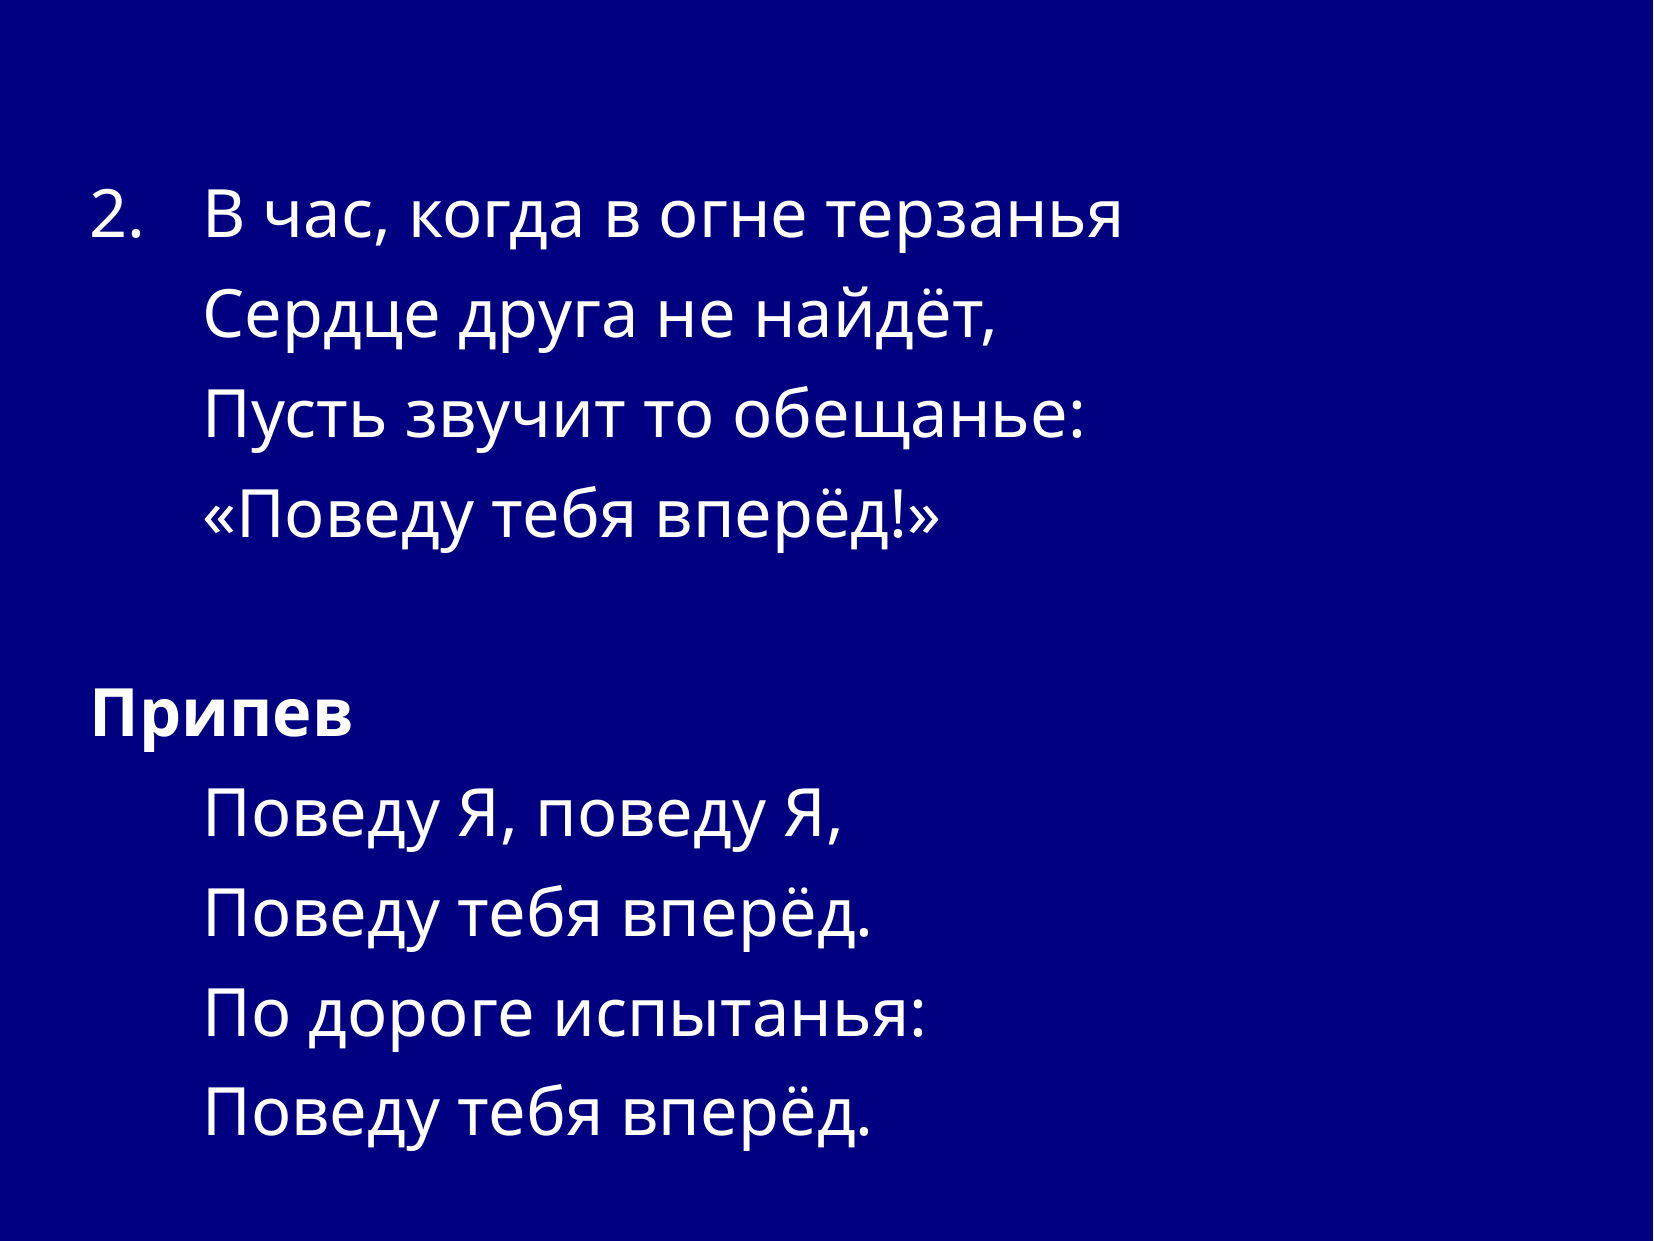

2.	В час, когда в огне терзанья
	Сердце друга не найдёт,
	Пусть звучит то обещанье:
	«Поведу тебя вперёд!»
Припев
	Поведу Я, поведу Я,
	Поведу тебя вперёд.
	По дороге испытанья:
	Поведу тебя вперёд.